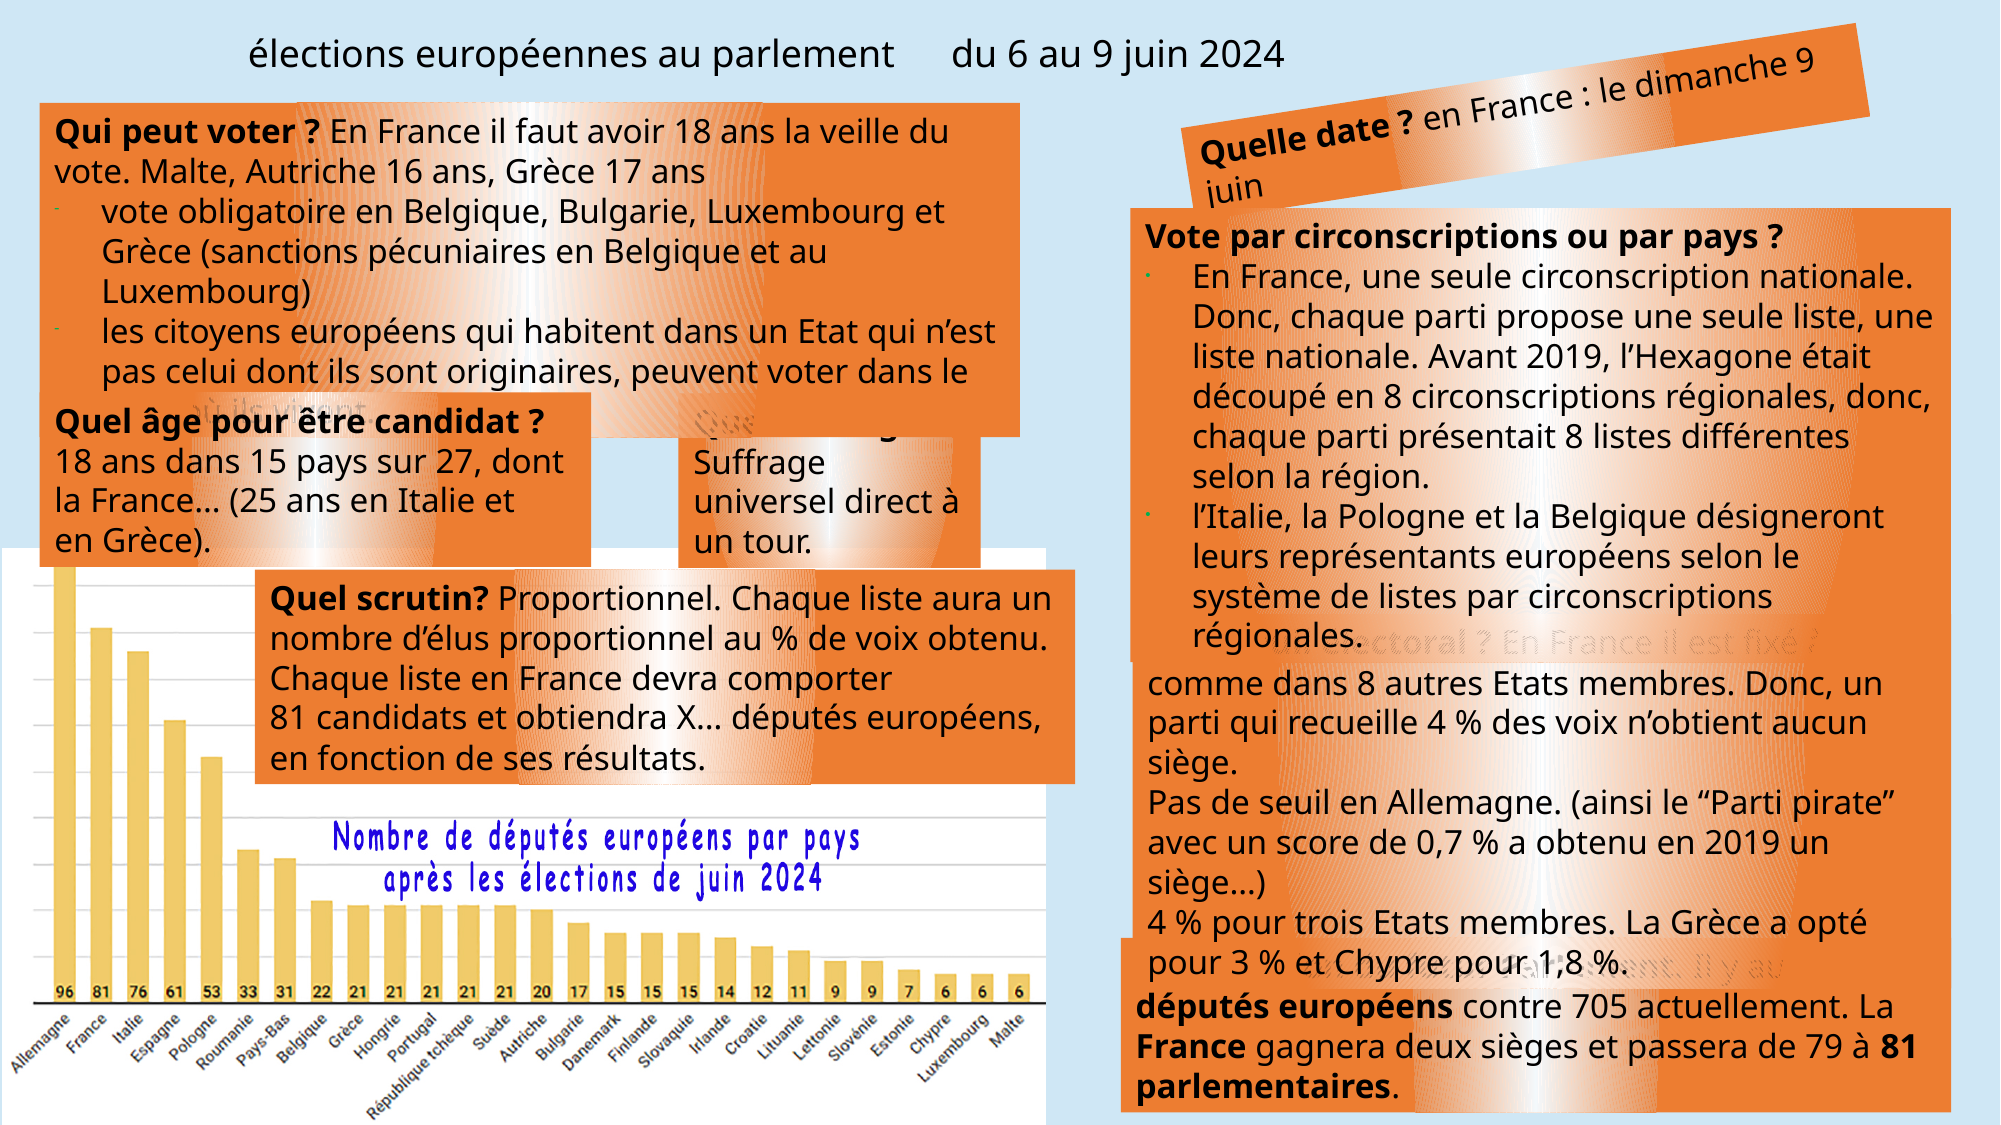

élections européennes au parlement 	 du 6 au 9 juin 2024
Quelle date ? en France : le dimanche 9 juin
Qui peut voter ? En France il faut avoir 18 ans la veille du vote. Malte, Autriche 16 ans, Grèce 17 ans
vote obligatoire en Belgique, Bulgarie, Luxembourg et Grèce (sanctions pécuniaires en Belgique et au Luxembourg)
les citoyens européens qui habitent dans un Etat qui n’est pas celui dont ils sont originaires, peuvent voter dans le pays où ils vivent.
Vote par circonscriptions ou par pays ?
En France, une seule circonscription nationale. Donc, chaque parti propose une seule liste, une liste nationale. Avant 2019, l’Hexagone était découpé en 8 circonscriptions régionales, donc, chaque parti présentait 8 listes différentes selon la région.
l’Italie, la Pologne et la Belgique désigneront leurs représentants européens selon le système de listes par circonscriptions régionales.
Quel âge pour être candidat ?
18 ans dans 15 pays sur 27, dont la France… (25 ans en Italie et en Grèce).
Quel suffrage ? Suffrage universel direct à un tour.
Quel scrutin? Proportionnel. Chaque liste aura un nombre d’élus proportionnel au % de voix obtenu. Chaque liste en France devra comporter 81 candidats et obtiendra X… députés européens, en fonction de ses résultats.
Quel seuil électoral ? En France il est fixé à 5 %, comme dans 8 autres Etats membres. Donc, un parti qui recueille 4 % des voix n’obtient aucun siège.
Pas de seuil en Allemagne. (ainsi le “Parti pirate” avec un score de 0,7 % a obtenu en 2019 un siège…)
4 % pour trois Etats membres. La Grèce a opté pour 3 % et Chypre pour 1,8 %.
Composition du futur Parlement. Il y aura 720 députés européens contre 705 actuellement. La France gagnera deux sièges et passera de 79 à 81 parlementaires.